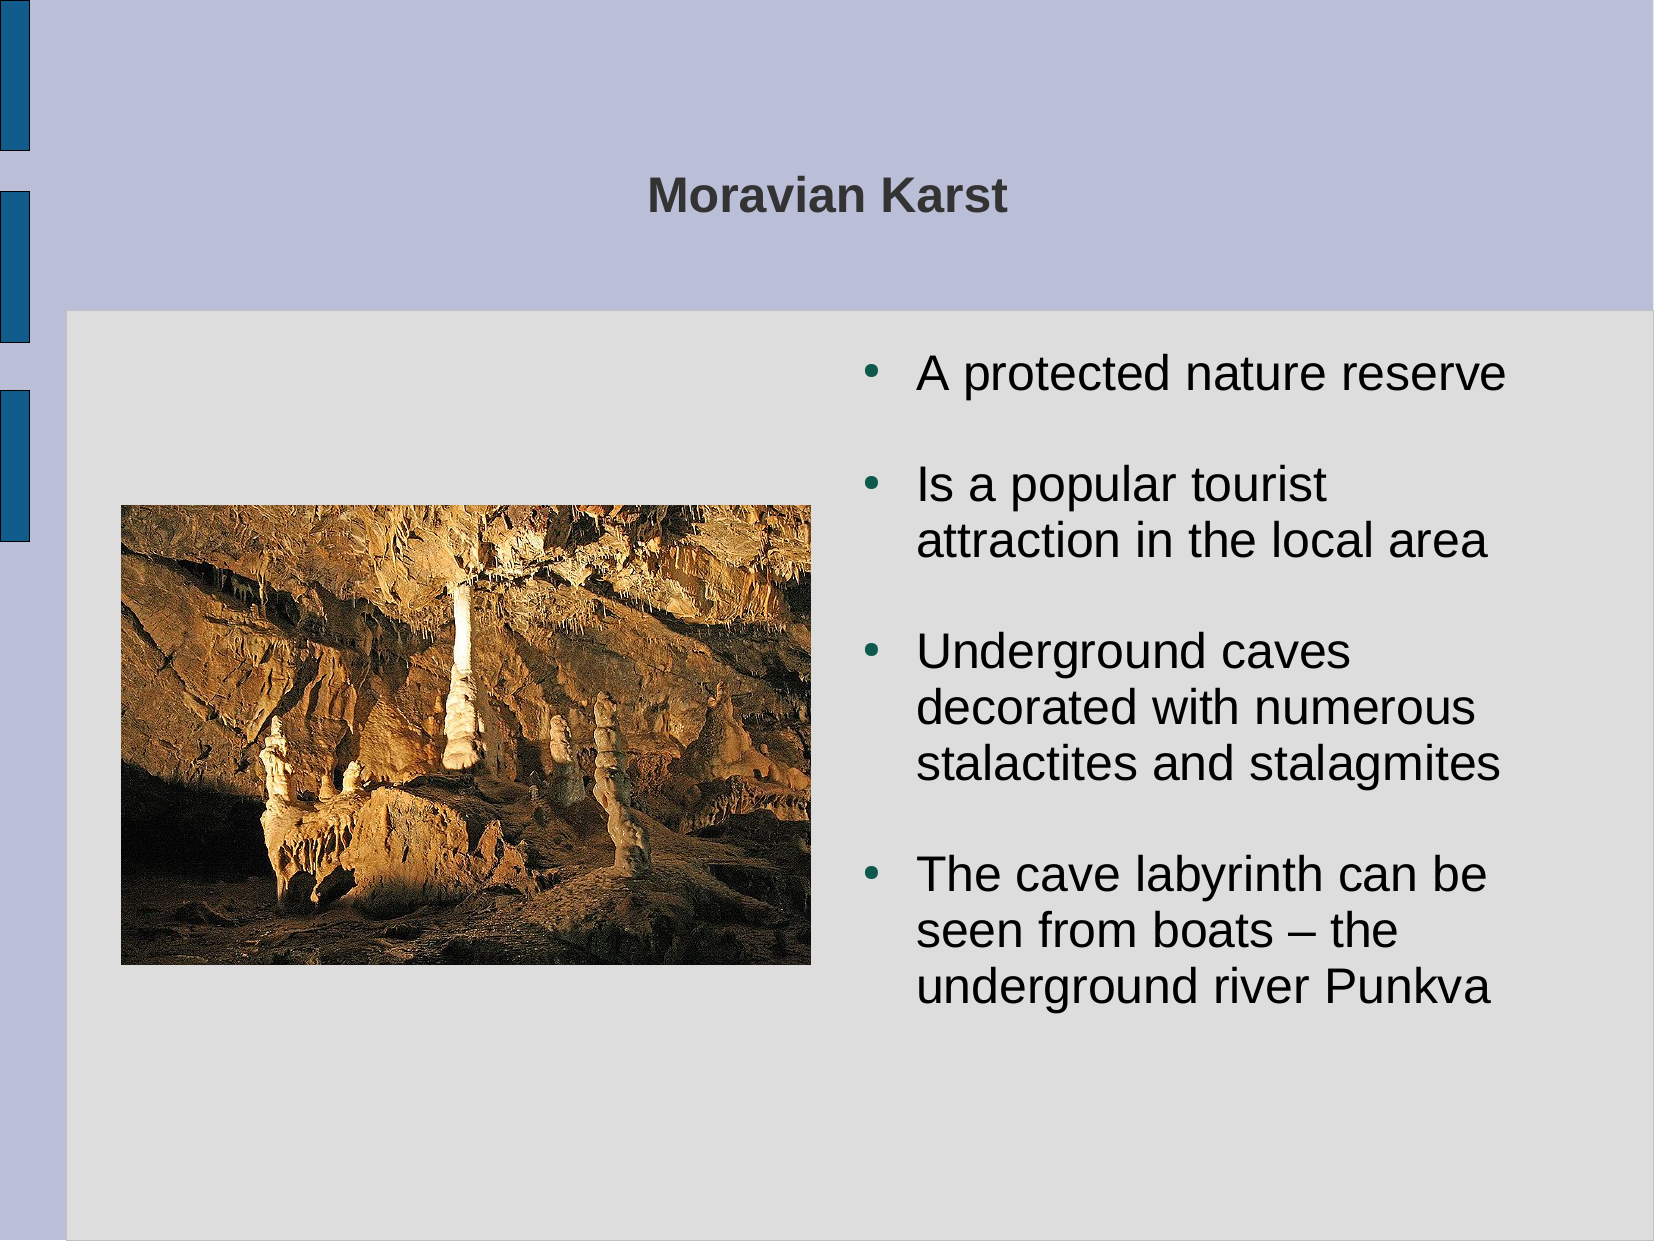

# Moravian Karst
A protected nature reserve
Is a popular tourist attraction in the local area
Underground caves decorated with numerous stalactites and stalagmites
The cave labyrinth can be seen from boats – the underground river Punkva